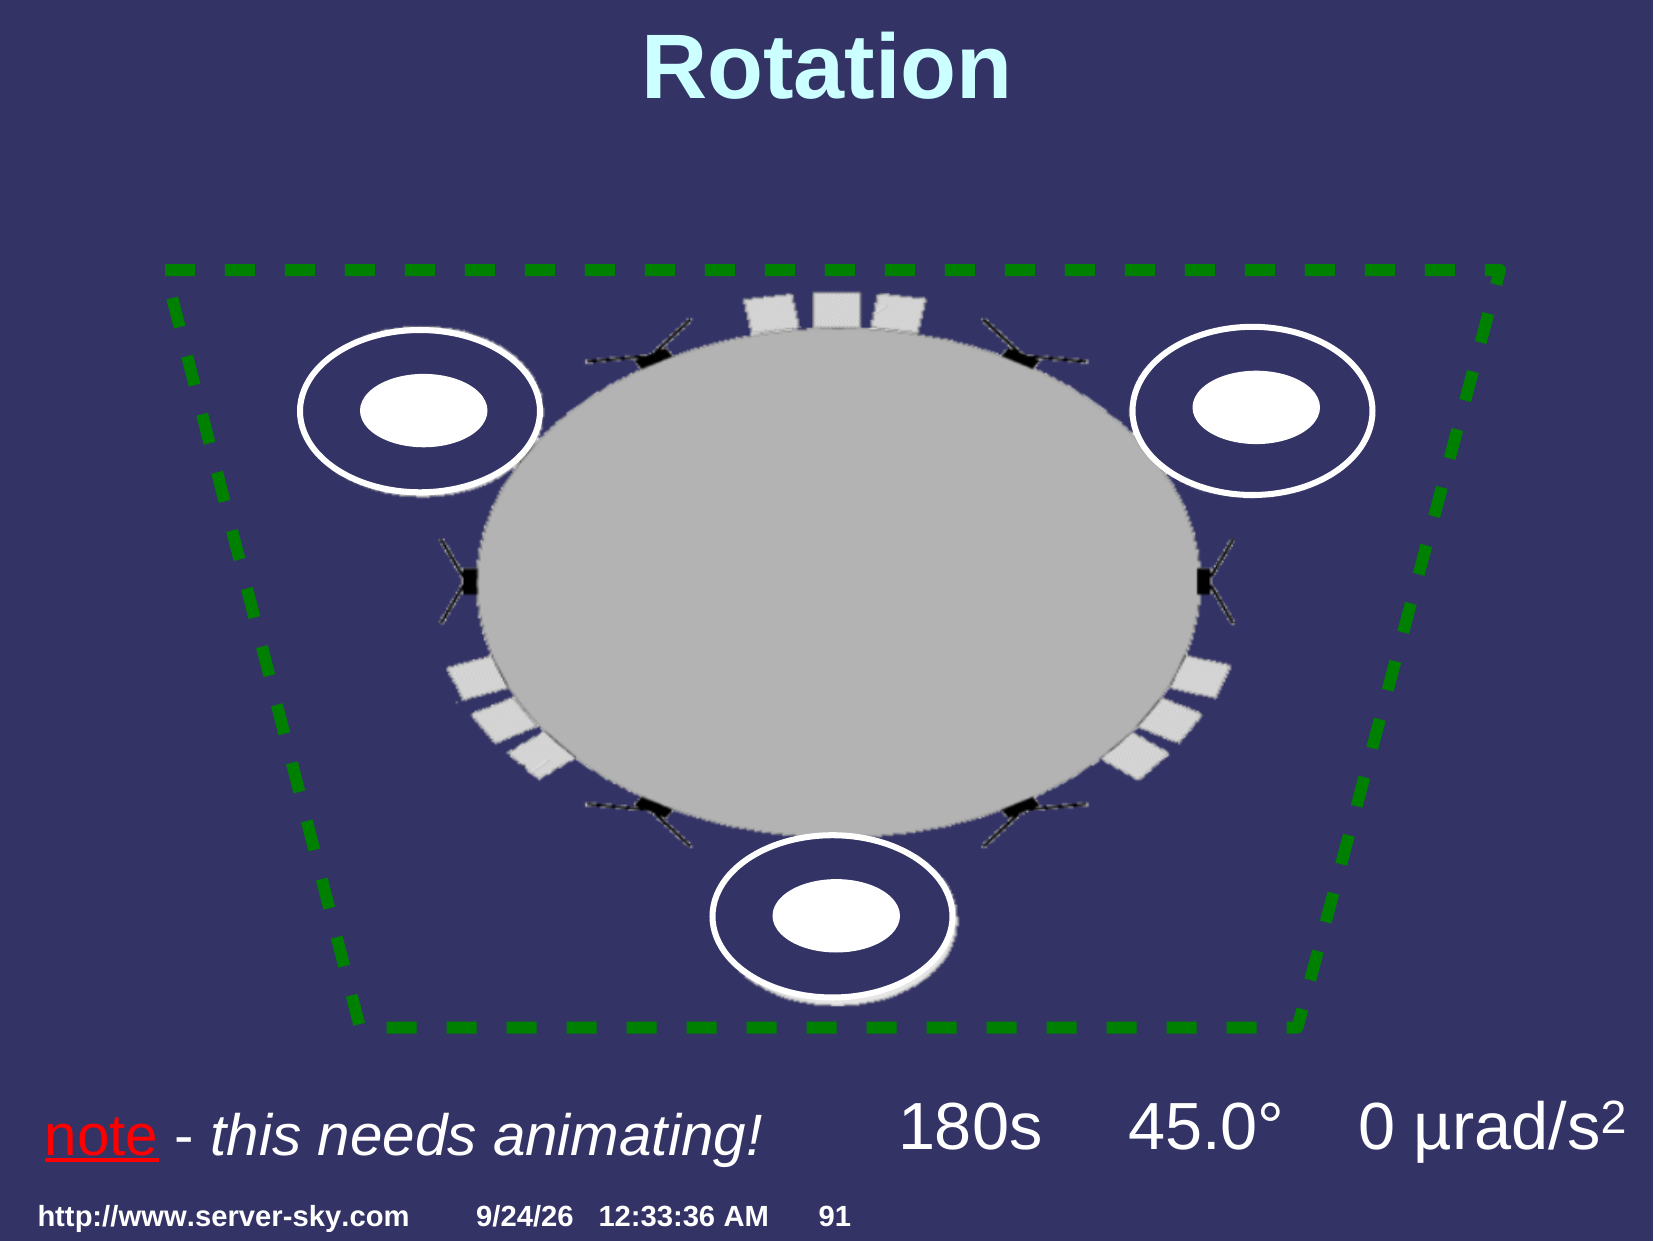

# Rotation
 180s 45.0° 0 µrad/s2
note - this needs animating!